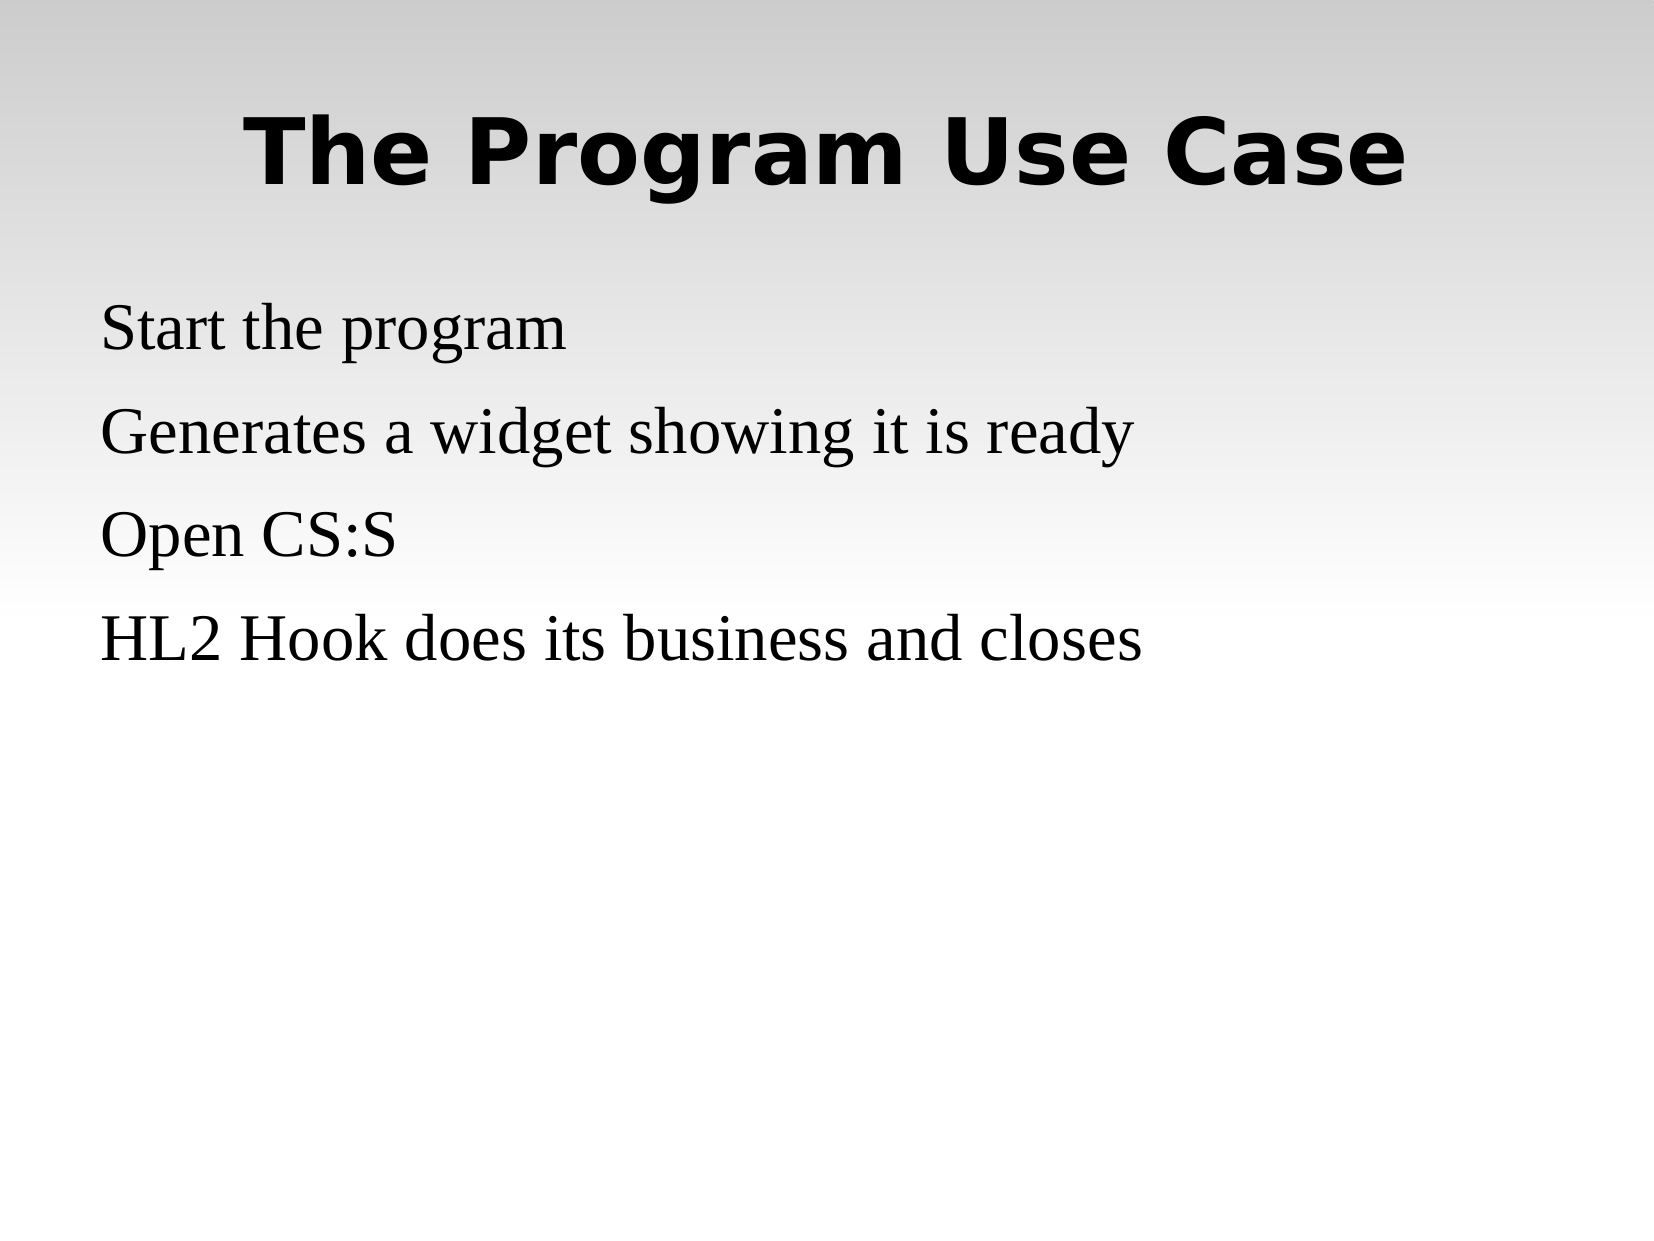

# The Program Use Case
Start the program
Generates a widget showing it is ready
Open CS:S
HL2 Hook does its business and closes